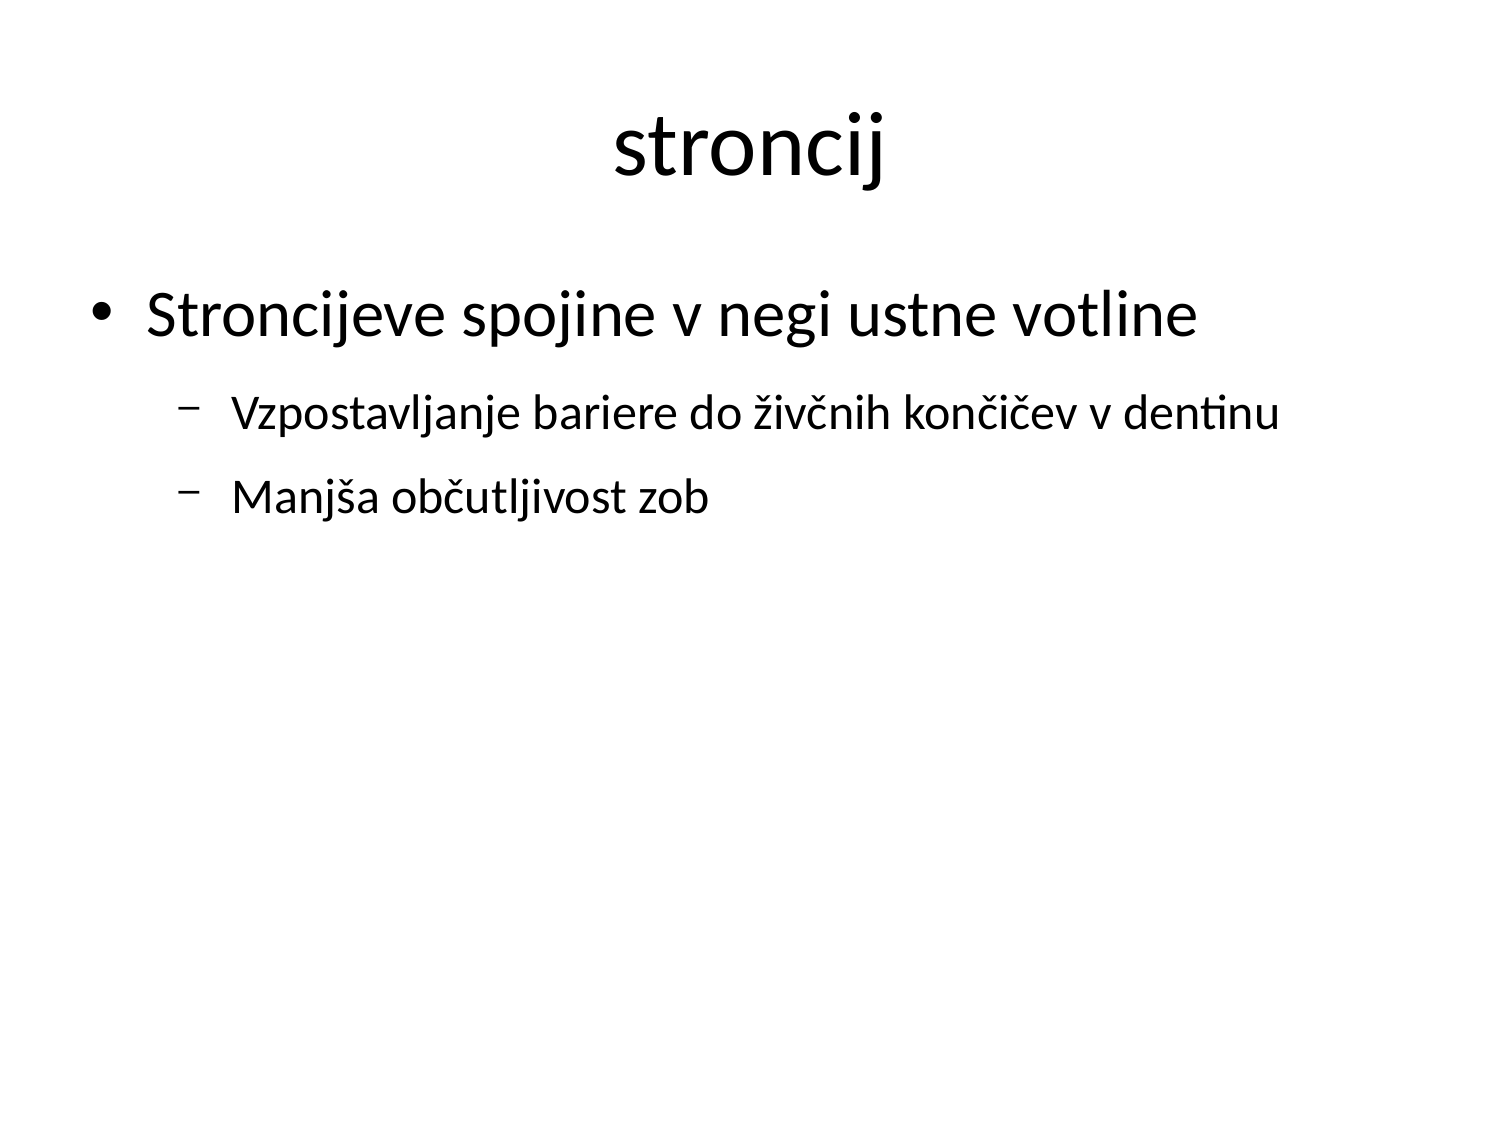

# stroncij
Stroncijeve spojine v negi ustne votline
Vzpostavljanje bariere do živčnih končičev v dentinu
Manjša občutljivost zob